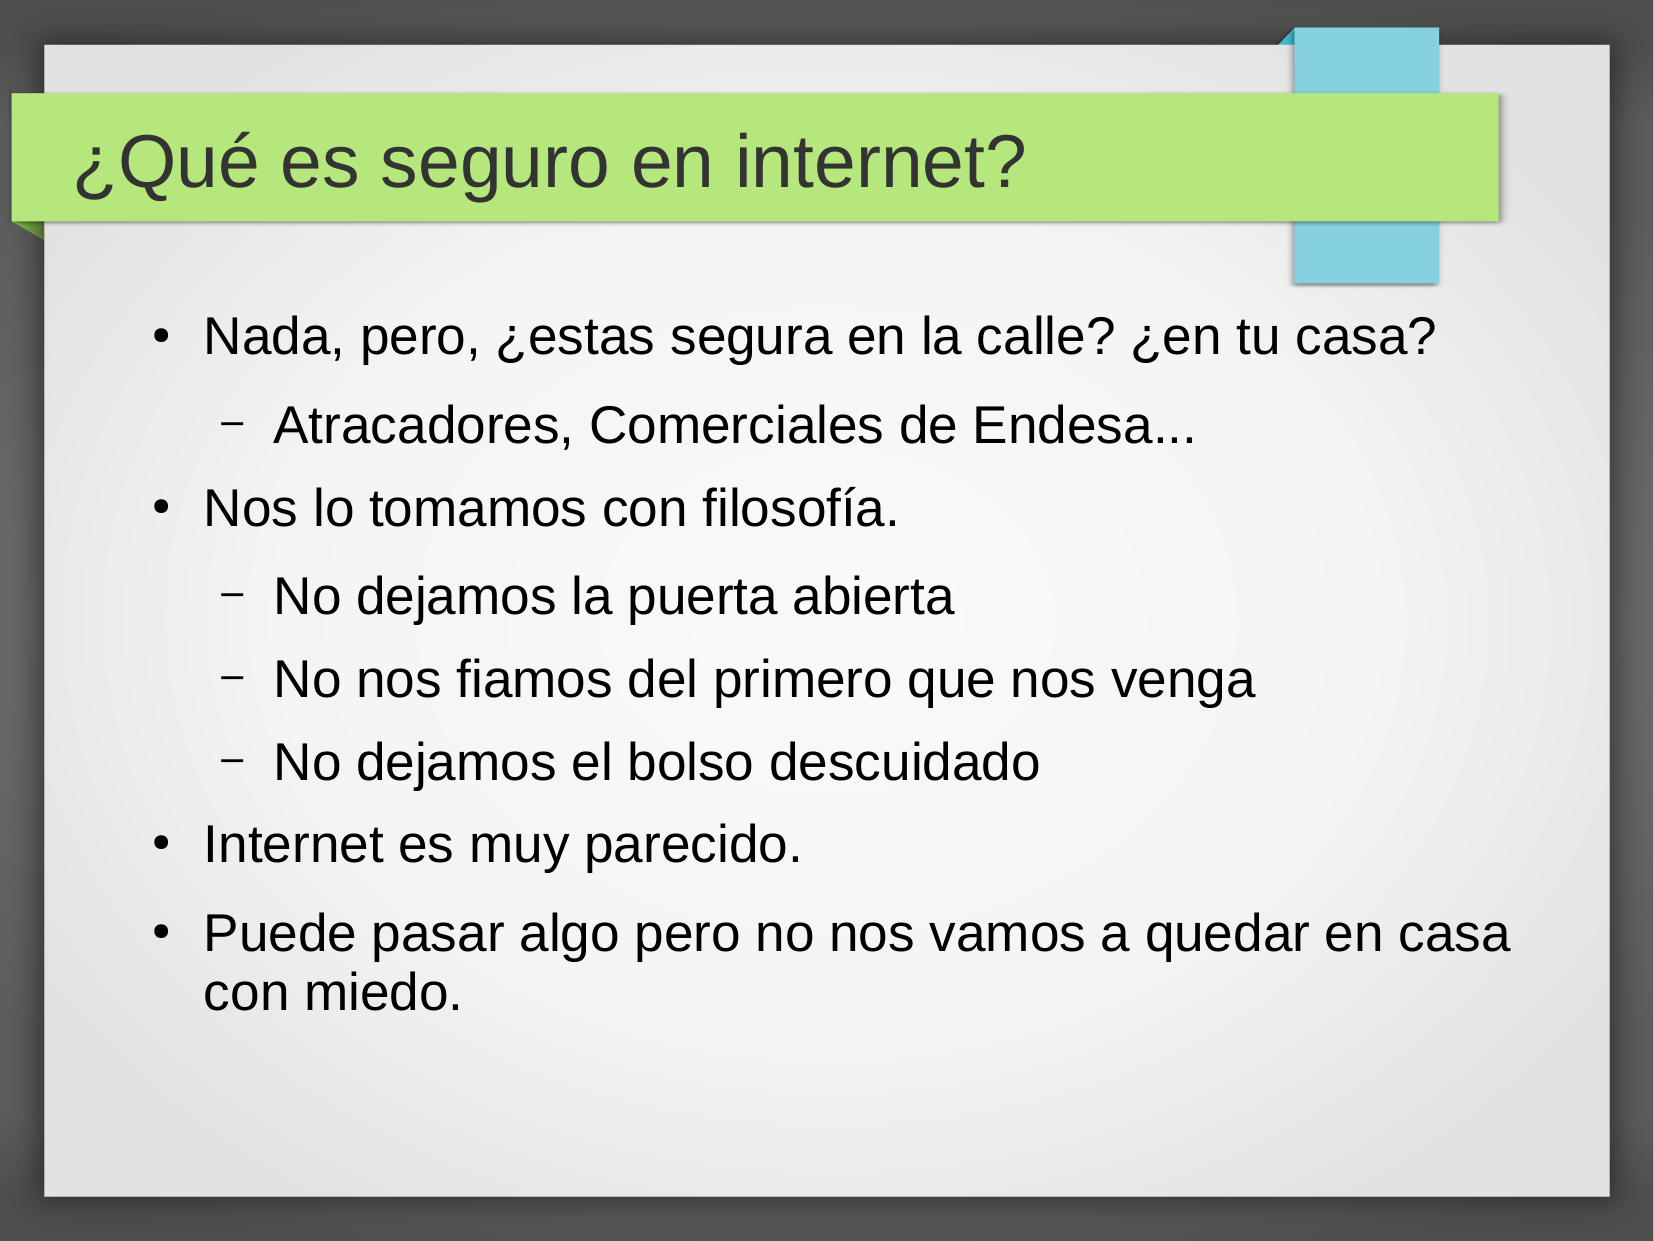

# ¿Qué es seguro en internet?
Nada, pero, ¿estas segura en la calle? ¿en tu casa?
Atracadores, Comerciales de Endesa...
Nos lo tomamos con filosofía.
No dejamos la puerta abierta
No nos fiamos del primero que nos venga
No dejamos el bolso descuidado
Internet es muy parecido.
Puede pasar algo pero no nos vamos a quedar en casa con miedo.